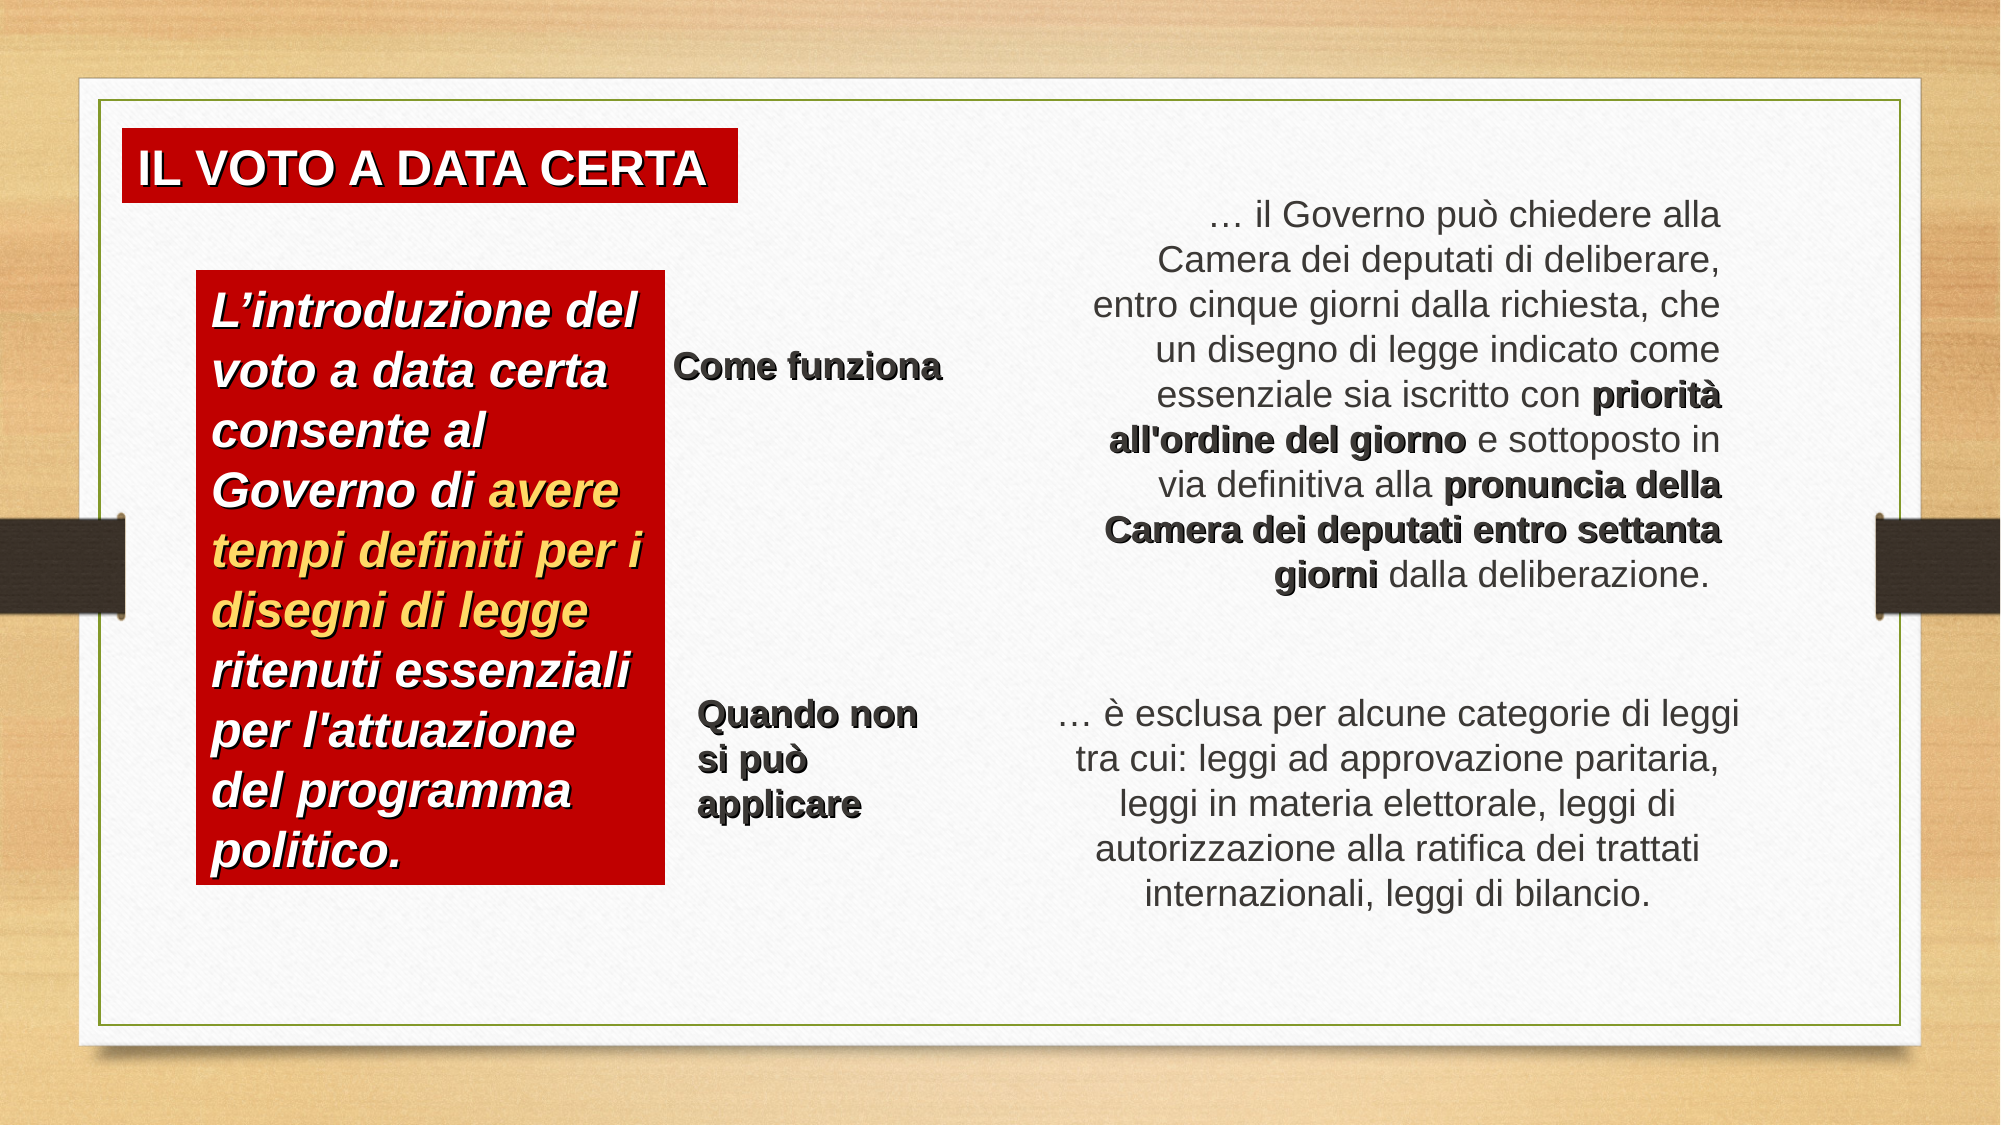

IL VOTO A DATA CERTA
 … il Governo può chiedere alla Camera dei deputati di deliberare, entro cinque giorni dalla richiesta, che un disegno di legge indicato come essenziale sia iscritto con priorità all'ordine del giorno e sottoposto in via definitiva alla pronuncia della Camera dei deputati entro settanta giorni dalla deliberazione.
L’introduzione del voto a data certa consente al Governo di avere tempi definiti per i disegni di legge ritenuti essenziali per l'attuazione del programma politico.
Come funziona
… è esclusa per alcune categorie di leggi tra cui: leggi ad approvazione paritaria, leggi in materia elettorale, leggi di autorizzazione alla ratifica dei trattati internazionali, leggi di bilancio.
Quando non si può applicare